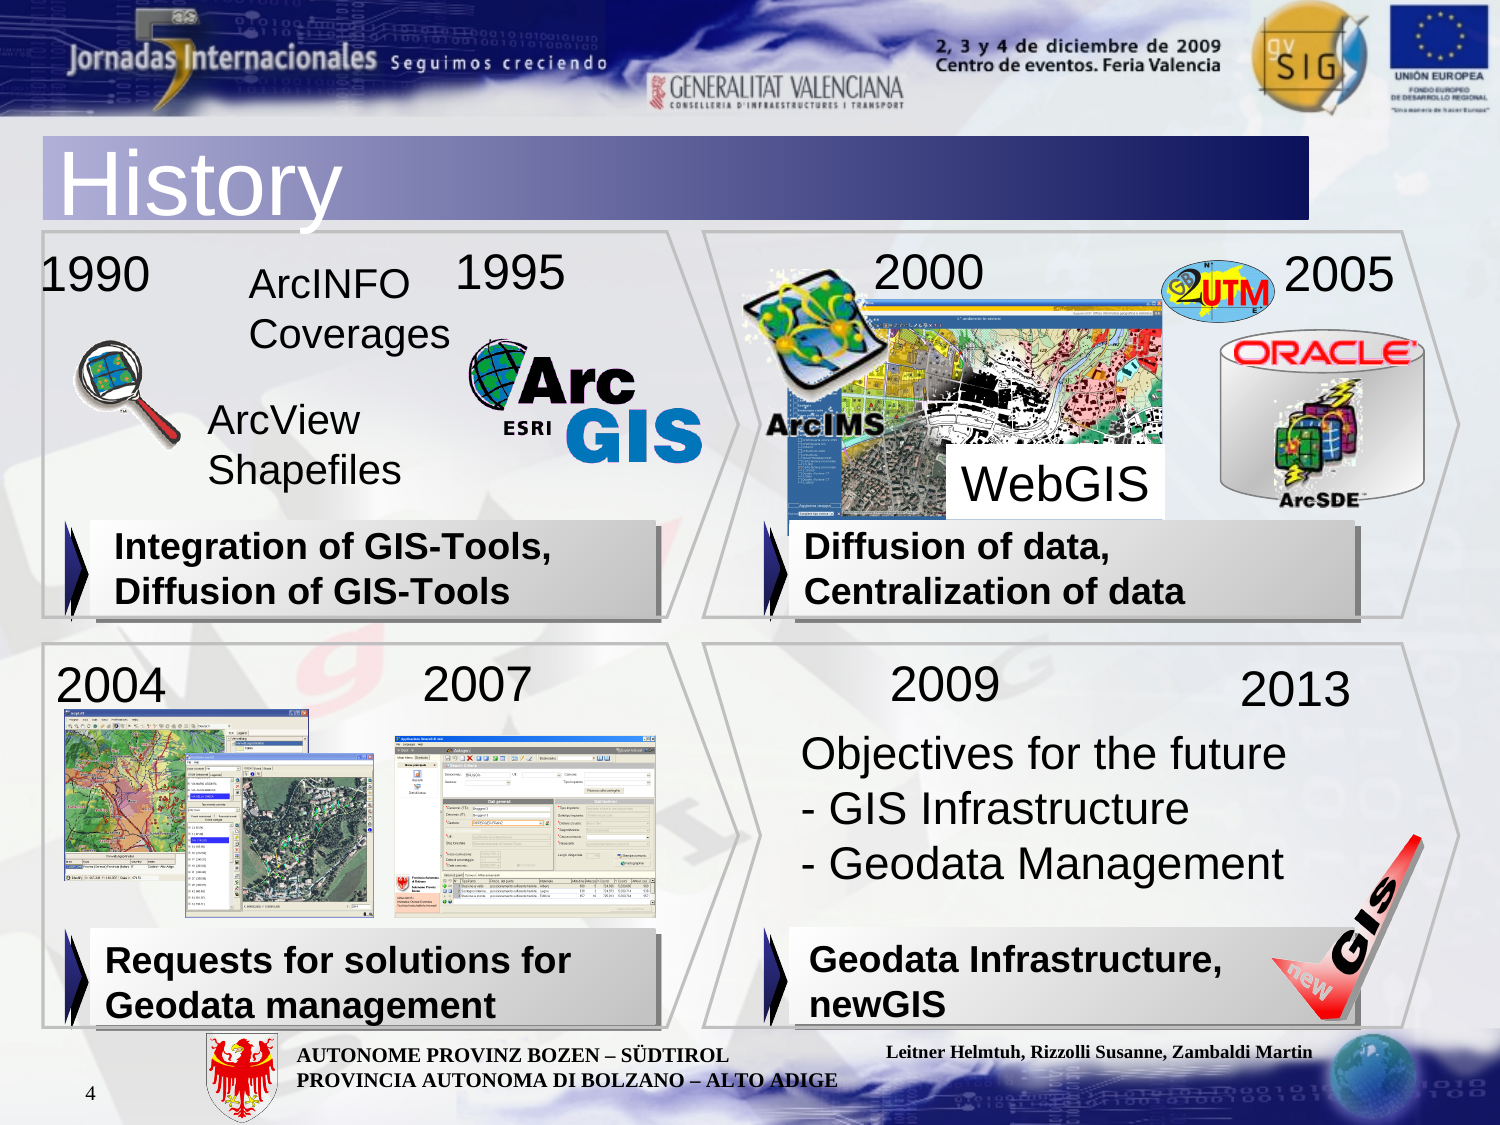

History
1995
2000
1990
2005
ArcINFO
Coverages
ArcView
Shapefiles
WebGIS
Integration of GIS-Tools,
Diffusion of GIS-Tools
Diffusion of data,
Centralization of data
2007
2009
2004
2013
Objectives for the future
- GIS Infrastructure
- Geodata Management
Geodata Infrastructure, newGIS
Requests for solutions for
Geodata management